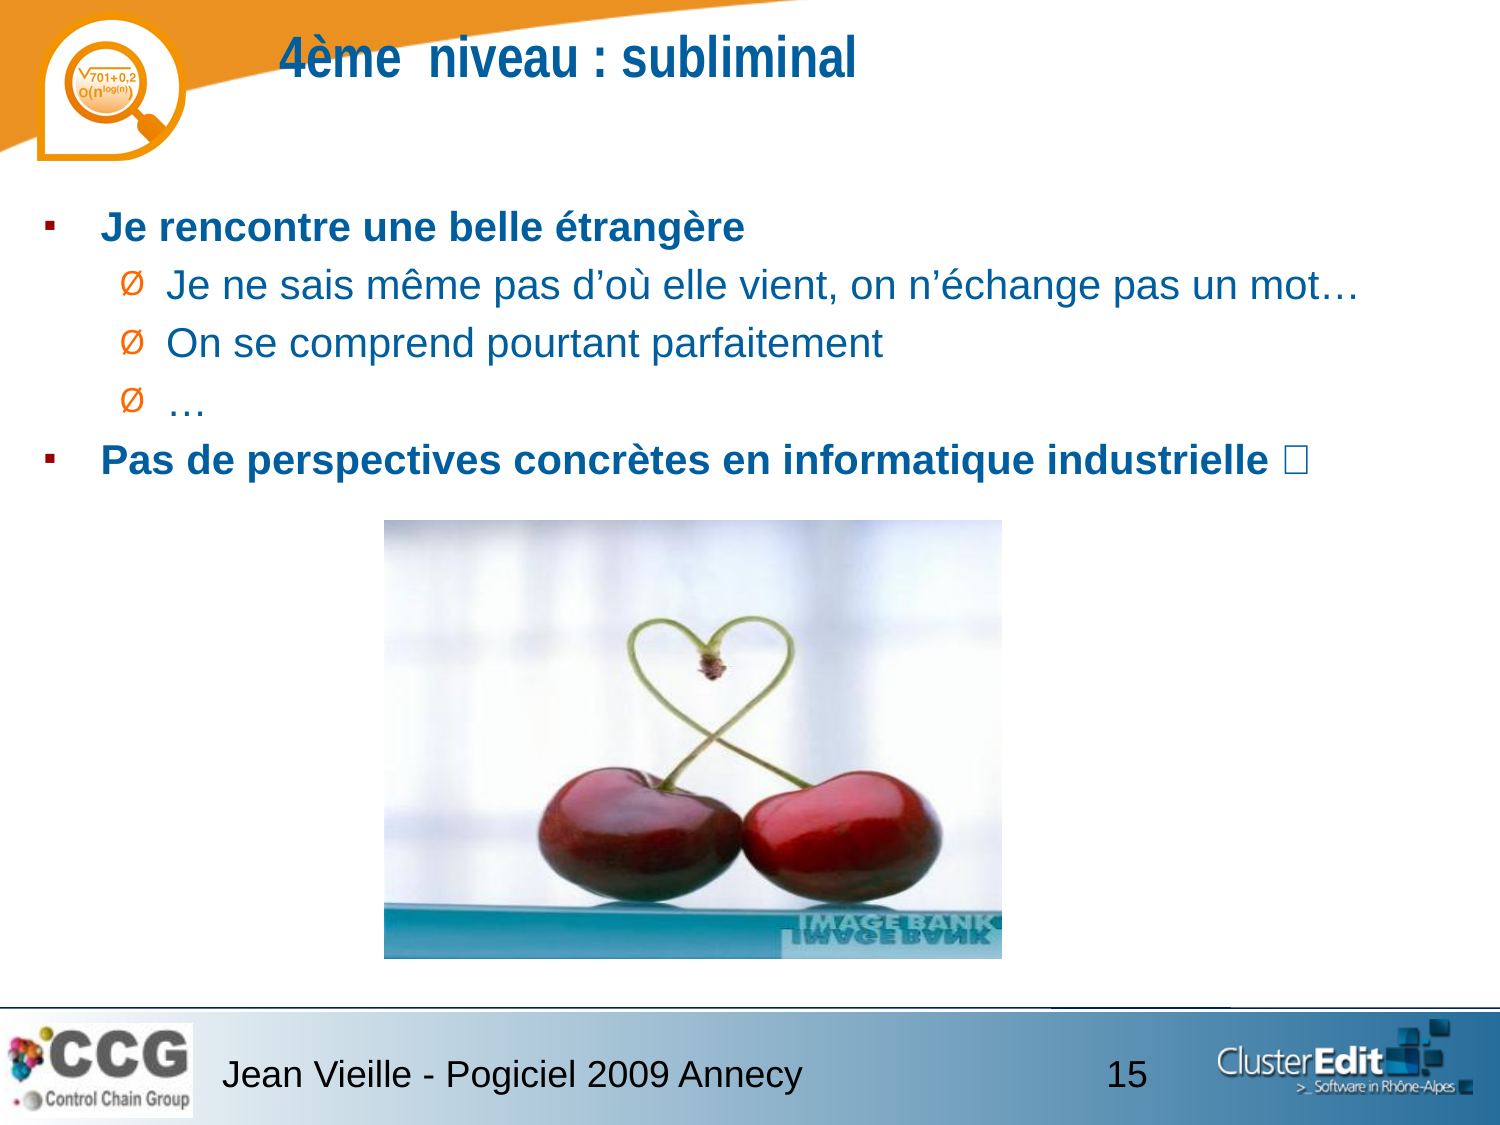

# 4ème niveau : subliminal
Je rencontre une belle étrangère
Je ne sais même pas d’où elle vient, on n’échange pas un mot…
On se comprend pourtant parfaitement
…
Pas de perspectives concrètes en informatique industrielle 
Jean Vieille - Pogiciel 2009 Annecy